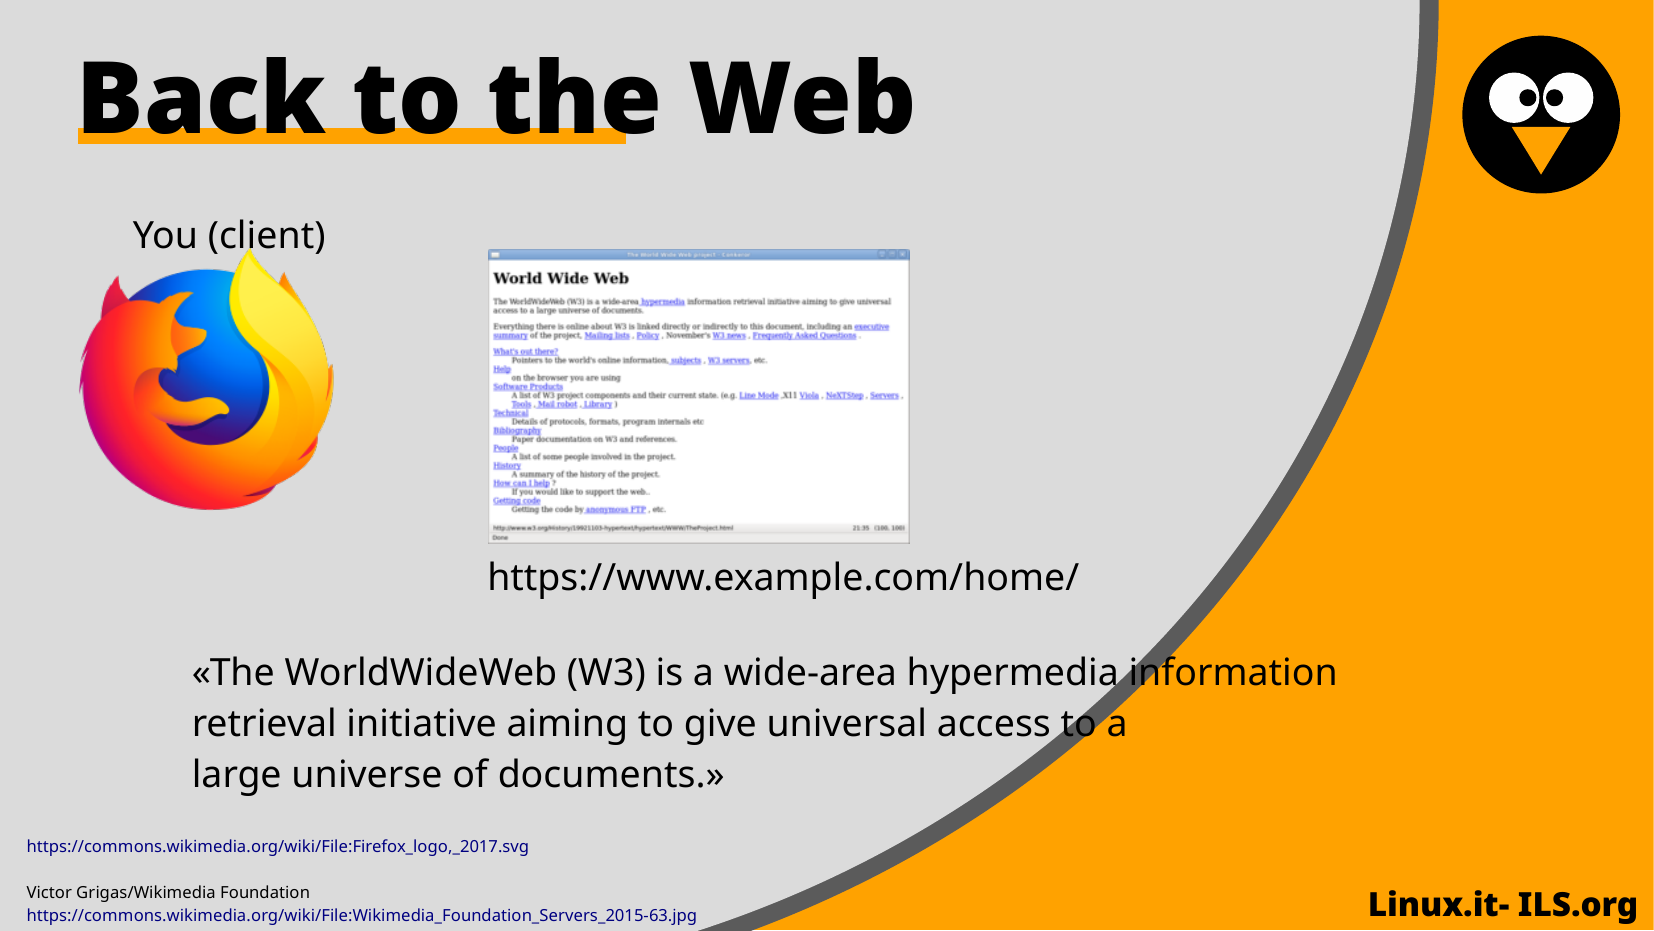

# Back to the Web
You (client)
https://www.example.com/home/
«The WorldWideWeb (W3) is a wide-area hypermedia information
retrieval initiative aiming to give universal access to a
large universe of documents.»
https://commons.wikimedia.org/wiki/File:Firefox_logo,_2017.svg
Victor Grigas/Wikimedia Foundation
https://commons.wikimedia.org/wiki/File:Wikimedia_Foundation_Servers_2015-63.jpg
Linux.it- ILS.org